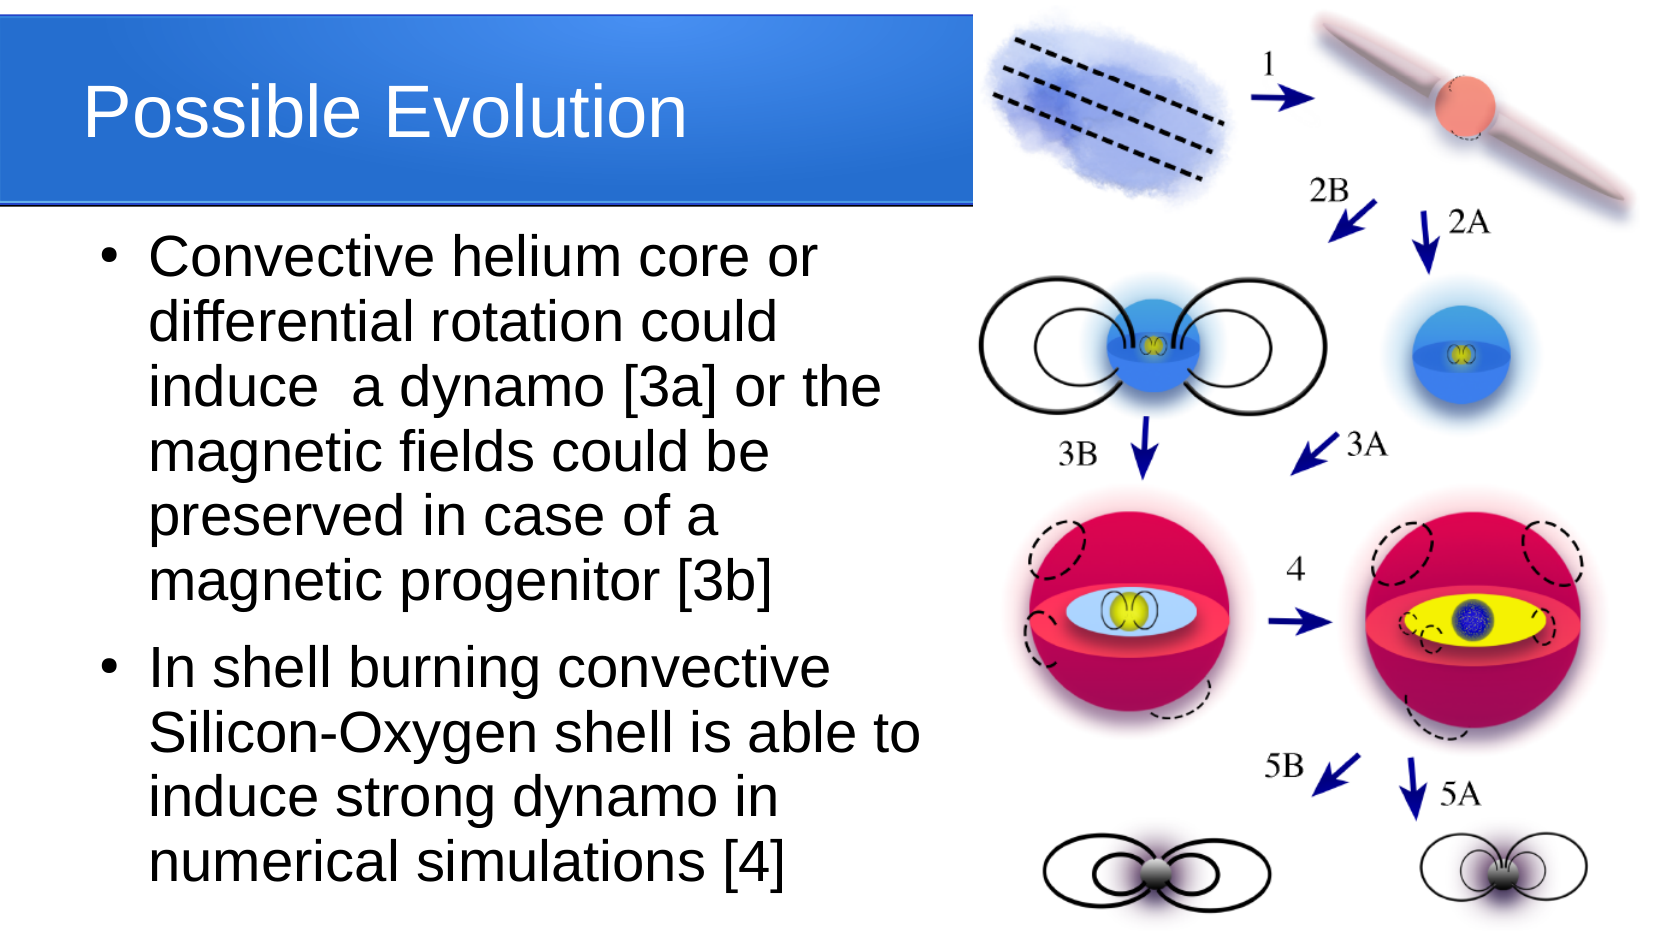

# Possible Evolution
Convective helium core or differential rotation could induce a dynamo [3a] or the magnetic fields could be preserved in case of a magnetic progenitor [3b]
In shell burning convective Silicon-Oxygen shell is able to induce strong dynamo in numerical simulations [4]